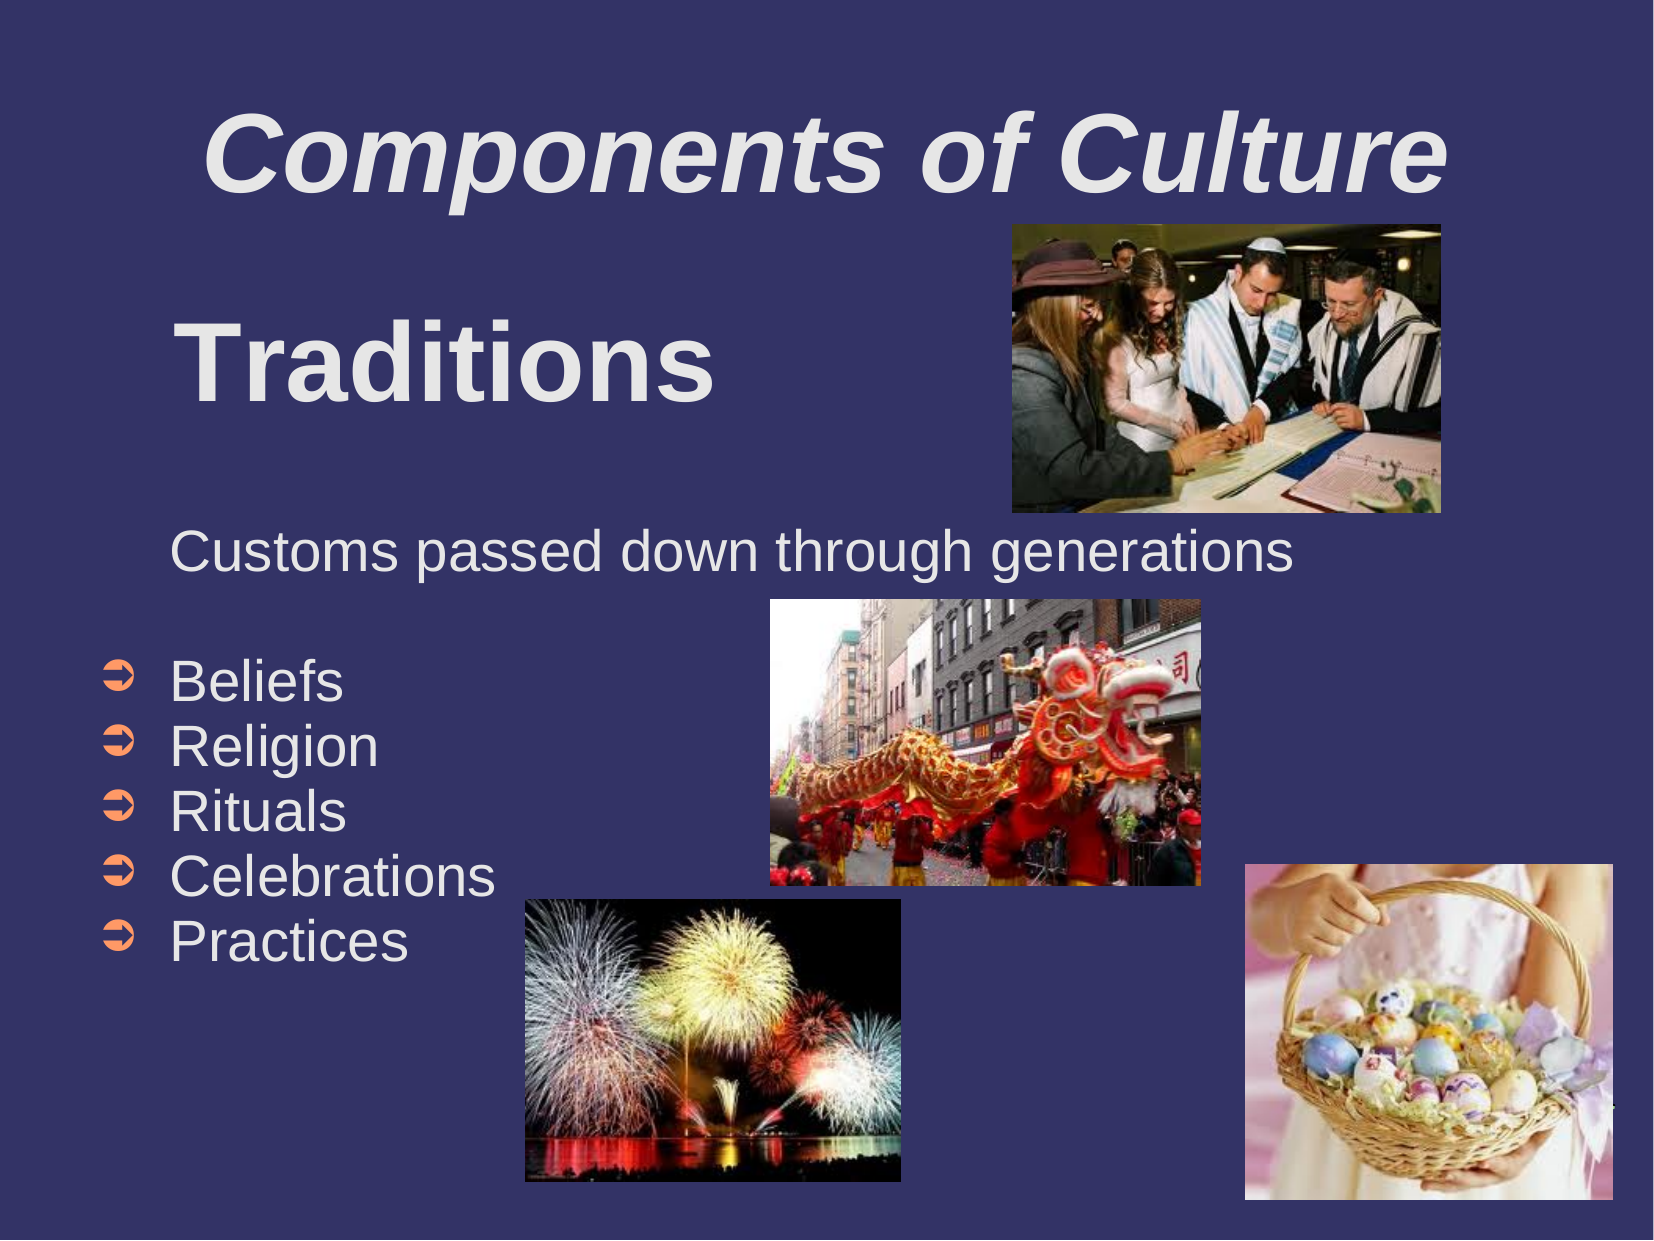

# Components of Culture
Traditions
Customs passed down through generations
Beliefs
Religion
Rituals
Celebrations
Practices